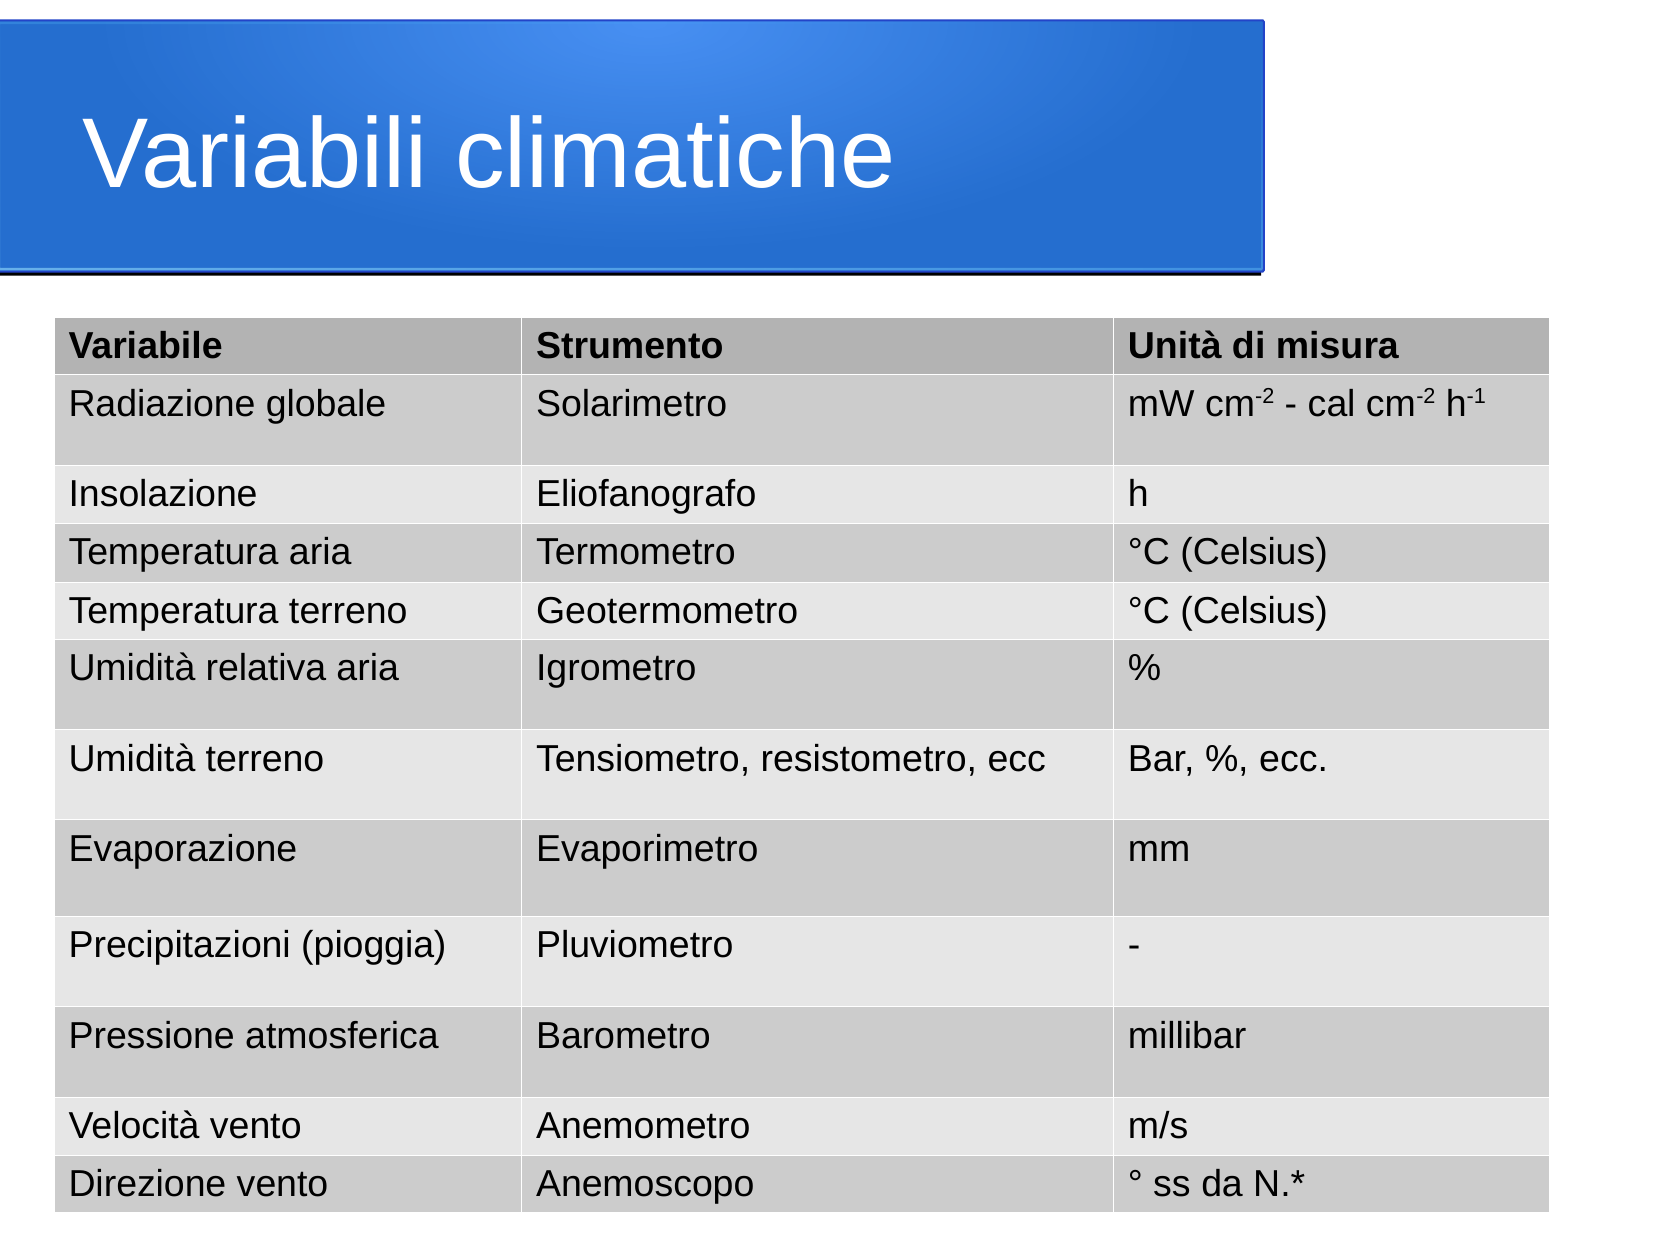

# Variabili climatiche
| Variabile | Strumento | Unità di misura |
| --- | --- | --- |
| Radiazione globale | Solarimetro | mW cm-2 - cal cm-2 h-1 |
| Insolazione | Eliofanografo | h |
| Temperatura aria | Termometro | °C (Celsius) |
| Temperatura terreno | Geotermometro | °C (Celsius) |
| Umidità relativa aria | Igrometro | % |
| Umidità terreno | Tensiometro, resistometro, ecc | Bar, %, ecc. |
| Evaporazione | Evaporimetro | mm |
| Precipitazioni (pioggia) | Pluviometro | - |
| Pressione atmosferica | Barometro | millibar |
| Velocità vento | Anemometro | m/s |
| Direzione vento | Anemoscopo | ° ss da N.\* |